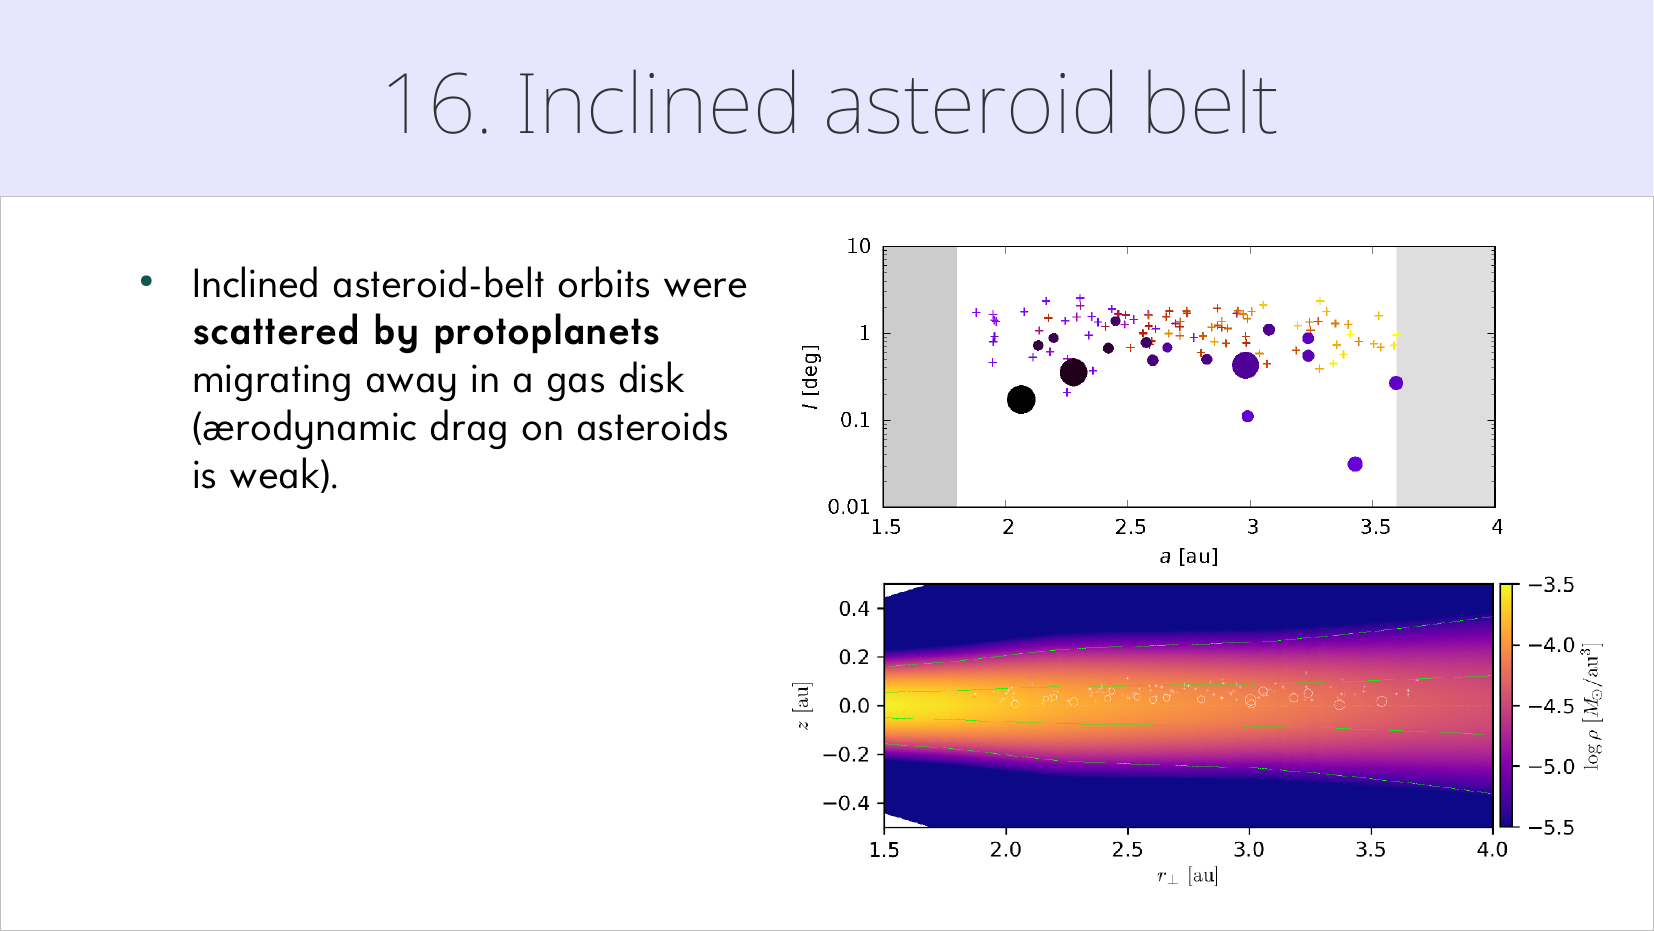

# 16. Inclined asteroid belt
Inclined asteroid-belt orbits were scattered by protoplanets migrating away in a gas disk (aerodynamic drag on asteroids is weak).